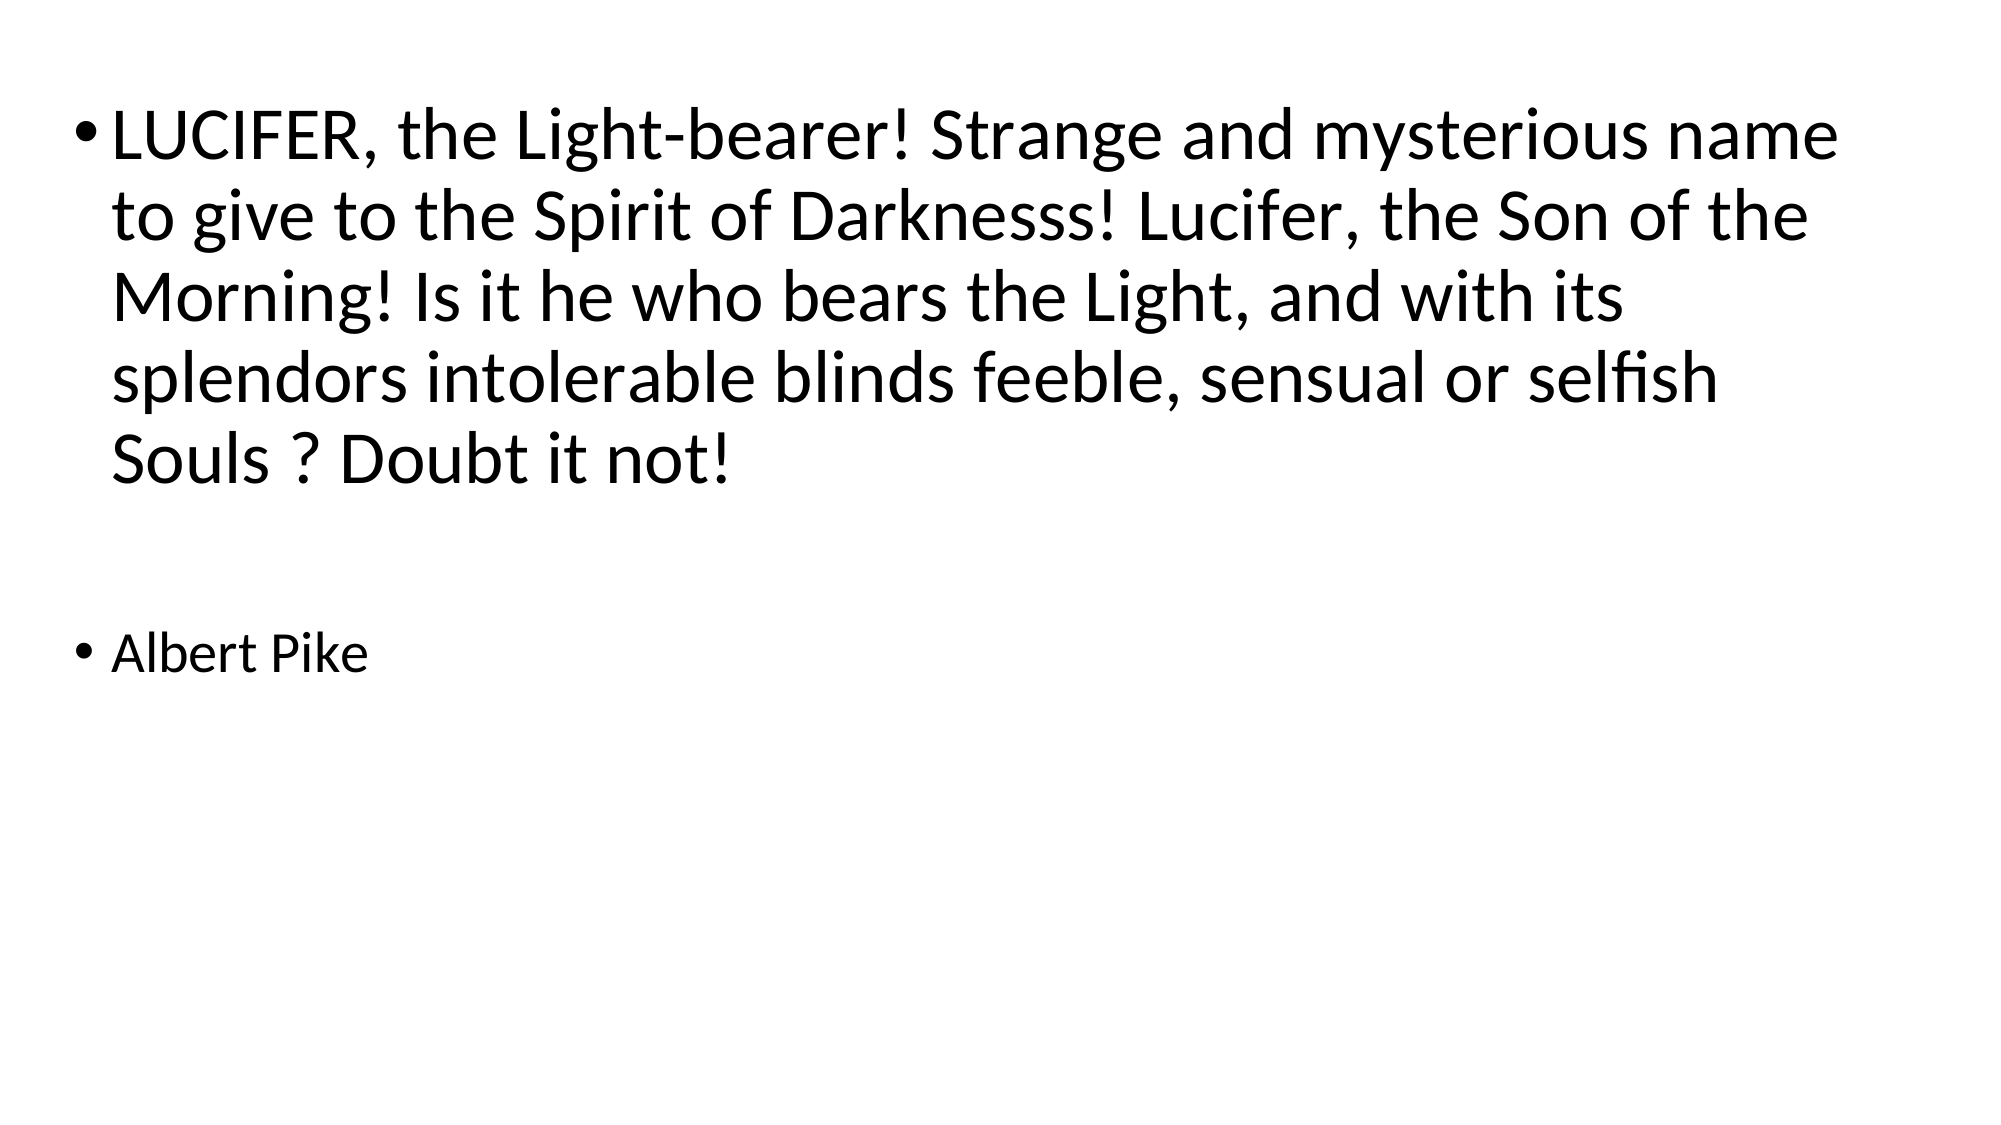

# LUCIFER, the Light-bearer! Strange and mysterious name to give to the Spirit of Darknesss! Lucifer, the Son of the Morning! Is it he who bears the Light, and with its splendors intolerable blinds feeble, sensual or selfish Souls ? Doubt it not!
Albert Pike